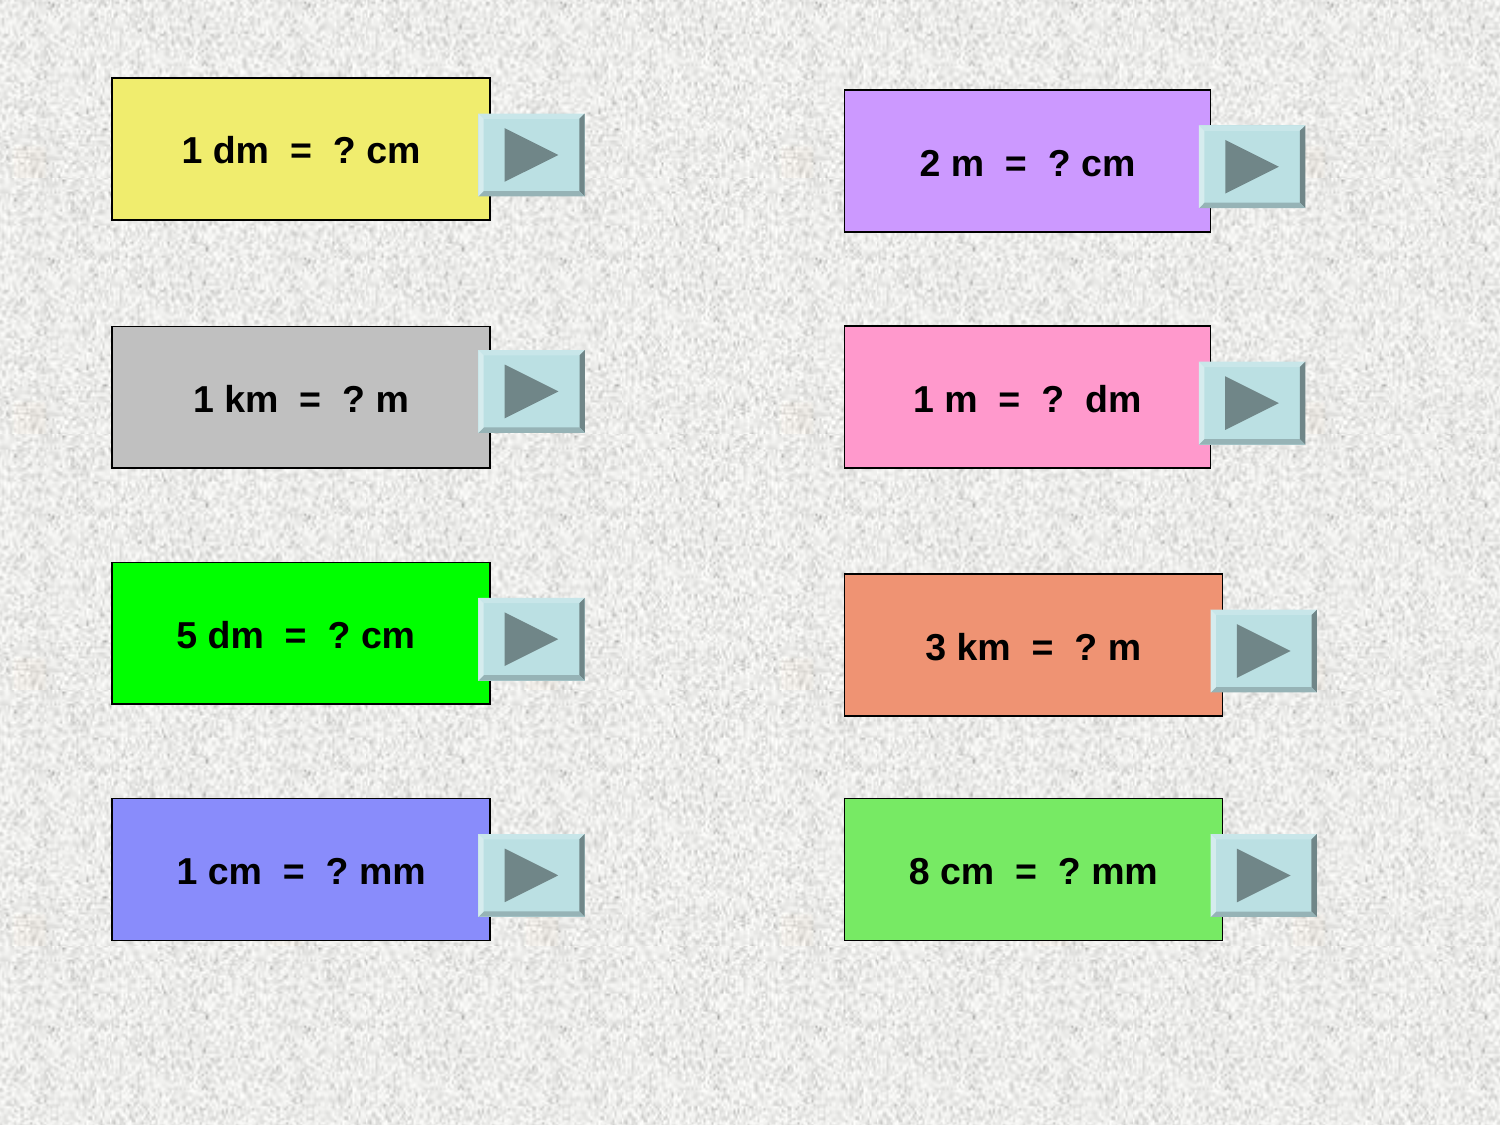

1 dm = ? cm
2 m = ? cm
1 km = ? m
1 m = ? dm
5 dm = ? cm
3 km = ? m
1 cm = ? mm
8 cm = ? mm